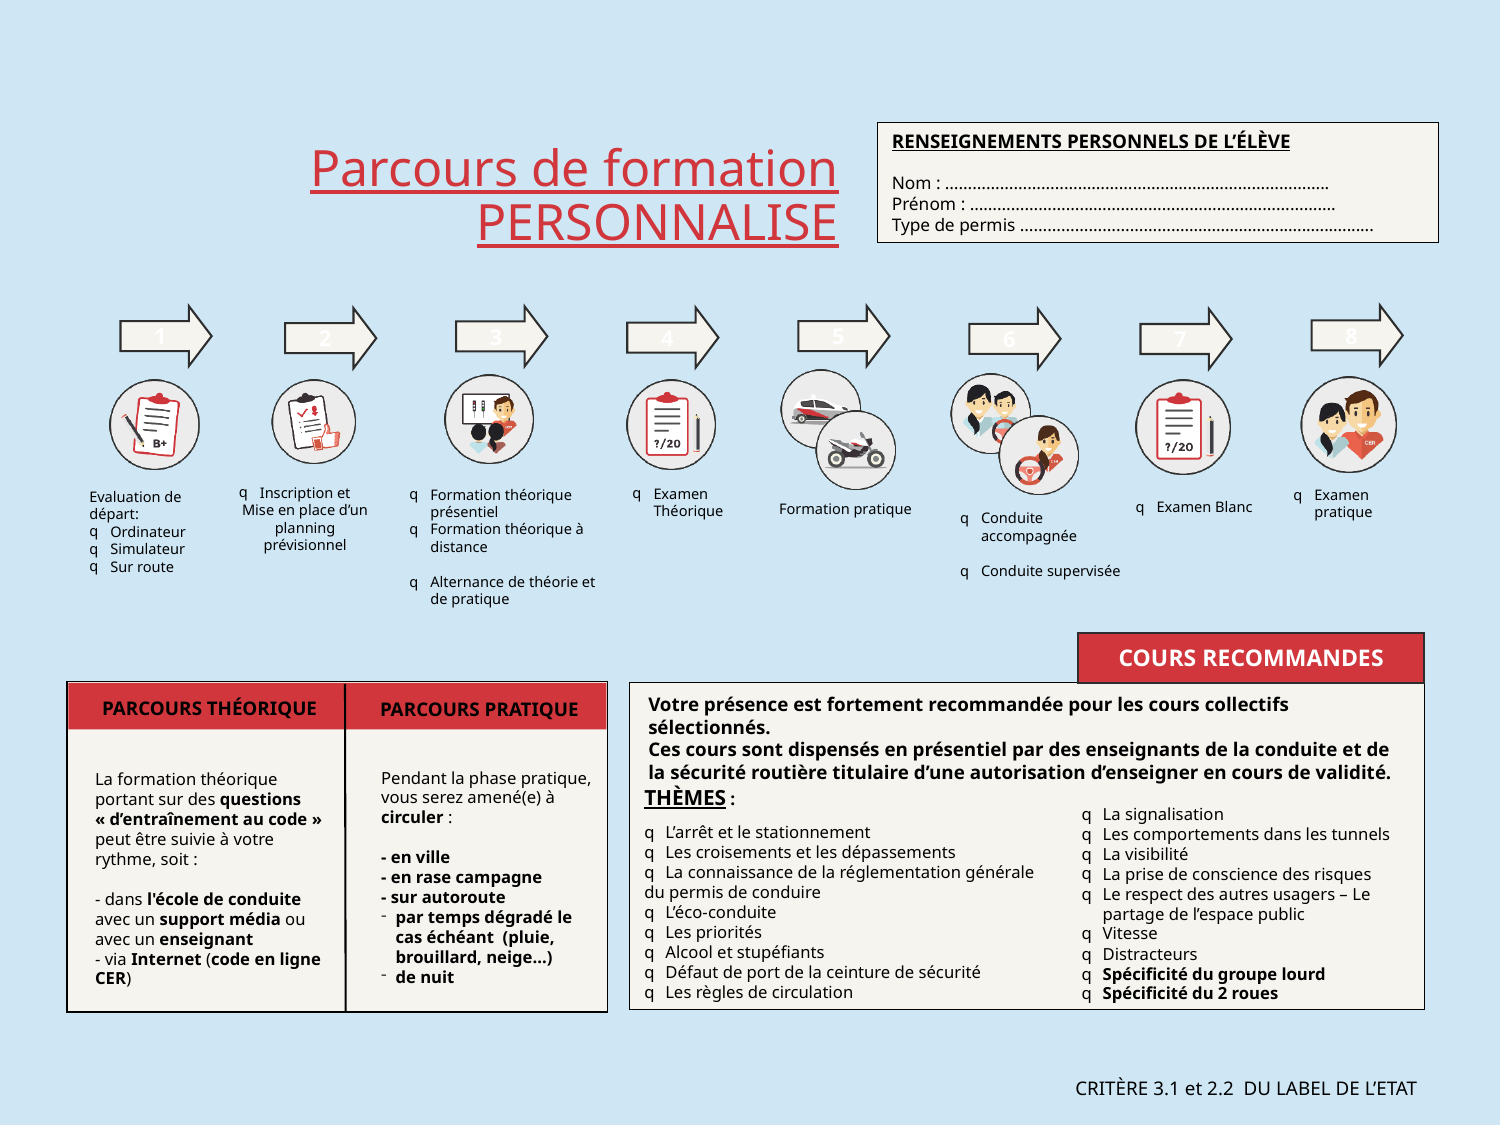

RENSEIGNEMENTS PERSONNELS DE L’ÉLÈVE
Nom : ……………………..…………………………..……………………..
Prénom : ……………………...………………………….………………….
Type de permis …………………………….............................................
# Parcours de formation PERSONNALISE
8
1
5
3
4
2
6
7
Inscription et
Mise en place d’un planning prévisionnel
Examen Théorique
Formation théorique présentiel
Formation théorique à distance
Alternance de théorie et de pratique
Examen pratique
Evaluation de départ:
Ordinateur
Simulateur
Sur route
Examen Blanc
Formation pratique
Conduite accompagnée
Conduite supervisée
COURS RECOMMANDES
THÈMES :
L’arrêt et le stationnement
Les croisements et les dépassements
La connaissance de la réglementation générale
du permis de conduire
L’éco-conduite
Les priorités
Alcool et stupéfiants
Défaut de port de la ceinture de sécurité
Les règles de circulation
Votre présence est fortement recommandée pour les cours collectifs sélectionnés.
Ces cours sont dispensés en présentiel par des enseignants de la conduite et de la sécurité routière titulaire d’une autorisation d’enseigner en cours de validité.
PARCOURS THÉORIQUE
PARCOURS PRATIQUE
Pendant la phase pratique, vous serez amené(e) à circuler :
- en ville
- en rase campagne
- sur autoroute
par temps dégradé le cas échéant (pluie, brouillard, neige...)
de nuit
La formation théorique portant sur des questions « d’entraînement au code » peut être suivie à votre rythme, soit :
- dans l'école de conduite avec un support média ou avec un enseignant
- via Internet (code en ligne CER)
La signalisation
Les comportements dans les tunnels
La visibilité
La prise de conscience des risques
Le respect des autres usagers – Le partage de l’espace public
Vitesse
Distracteurs
Spécificité du groupe lourd
Spécificité du 2 roues
CRITÈRE 3.1 et 2.2 DU LABEL DE L’ETAT